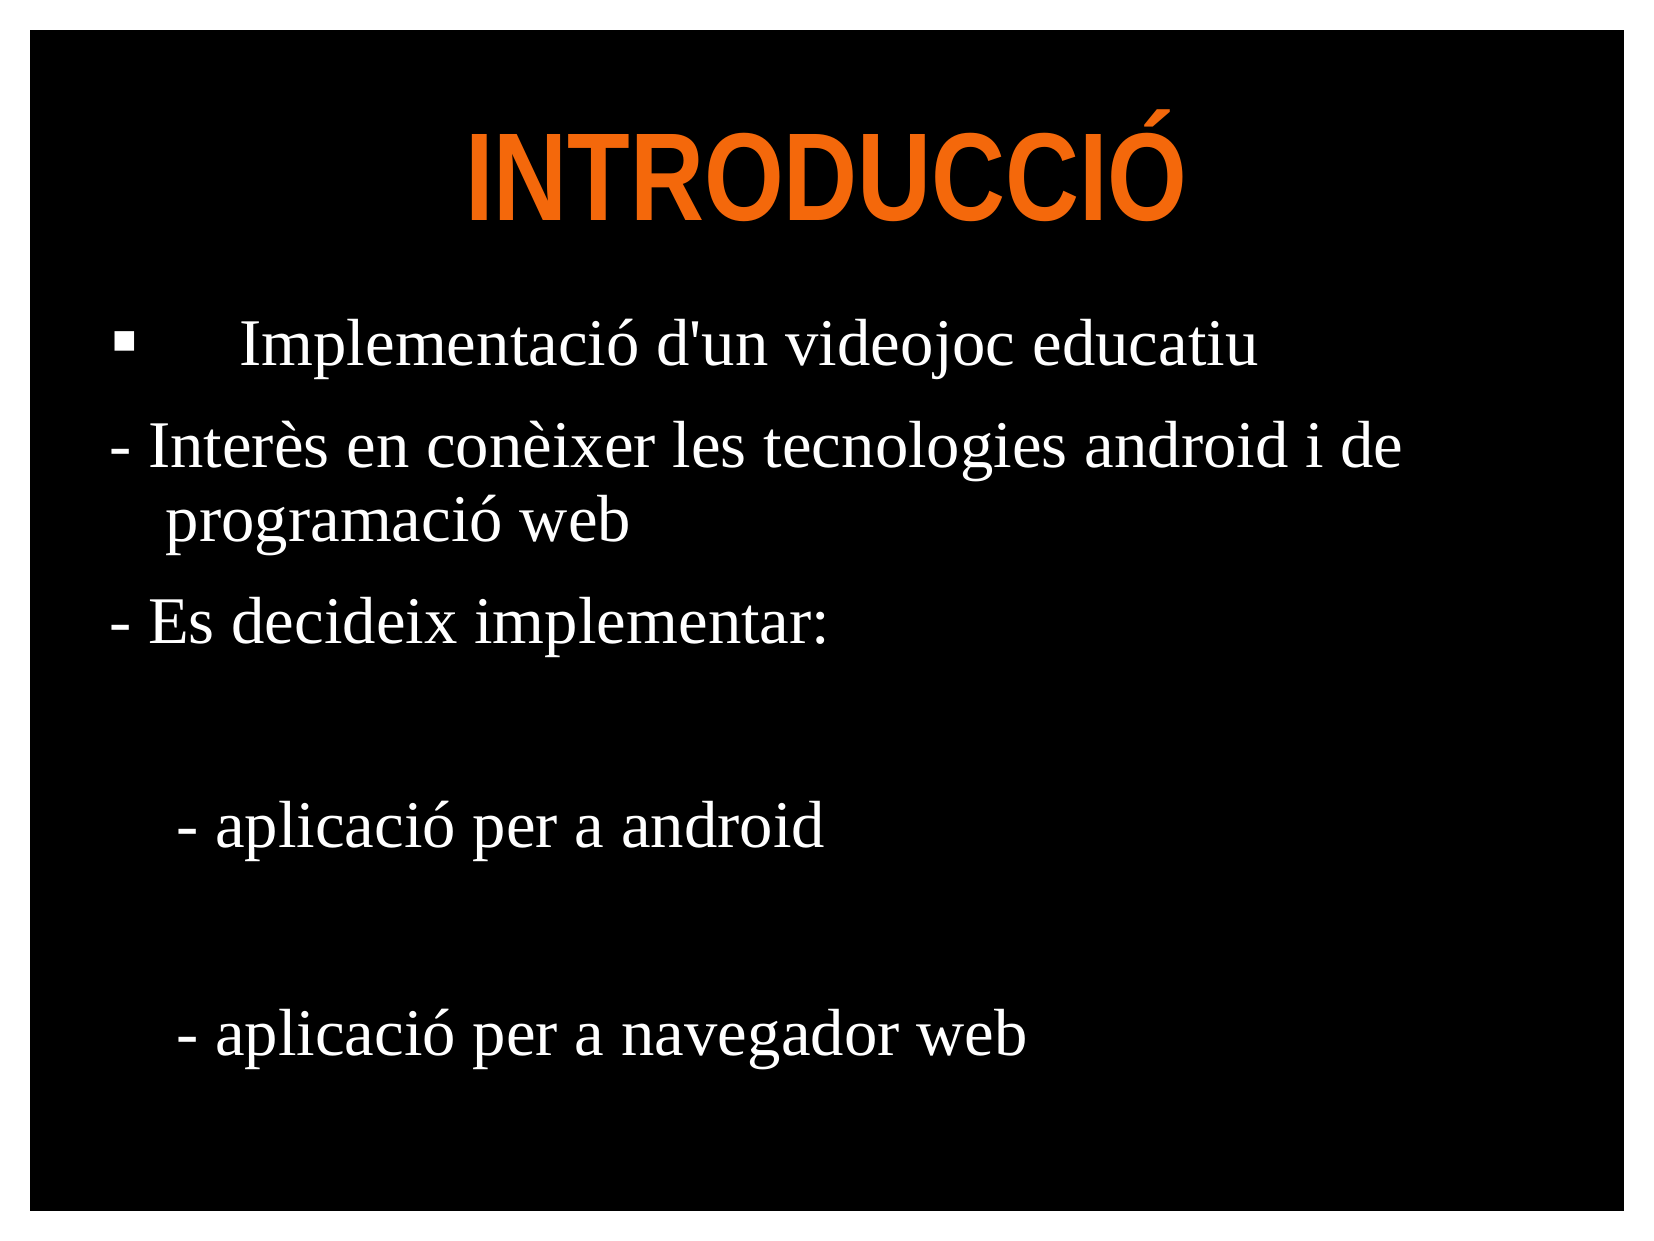

# INTRODUCCIÓ
	Implementació d'un videojoc educatiu
- Interès en conèixer les tecnologies android i de programació web
- Es decideix implementar:
 - aplicació per a android
 - aplicació per a navegador web